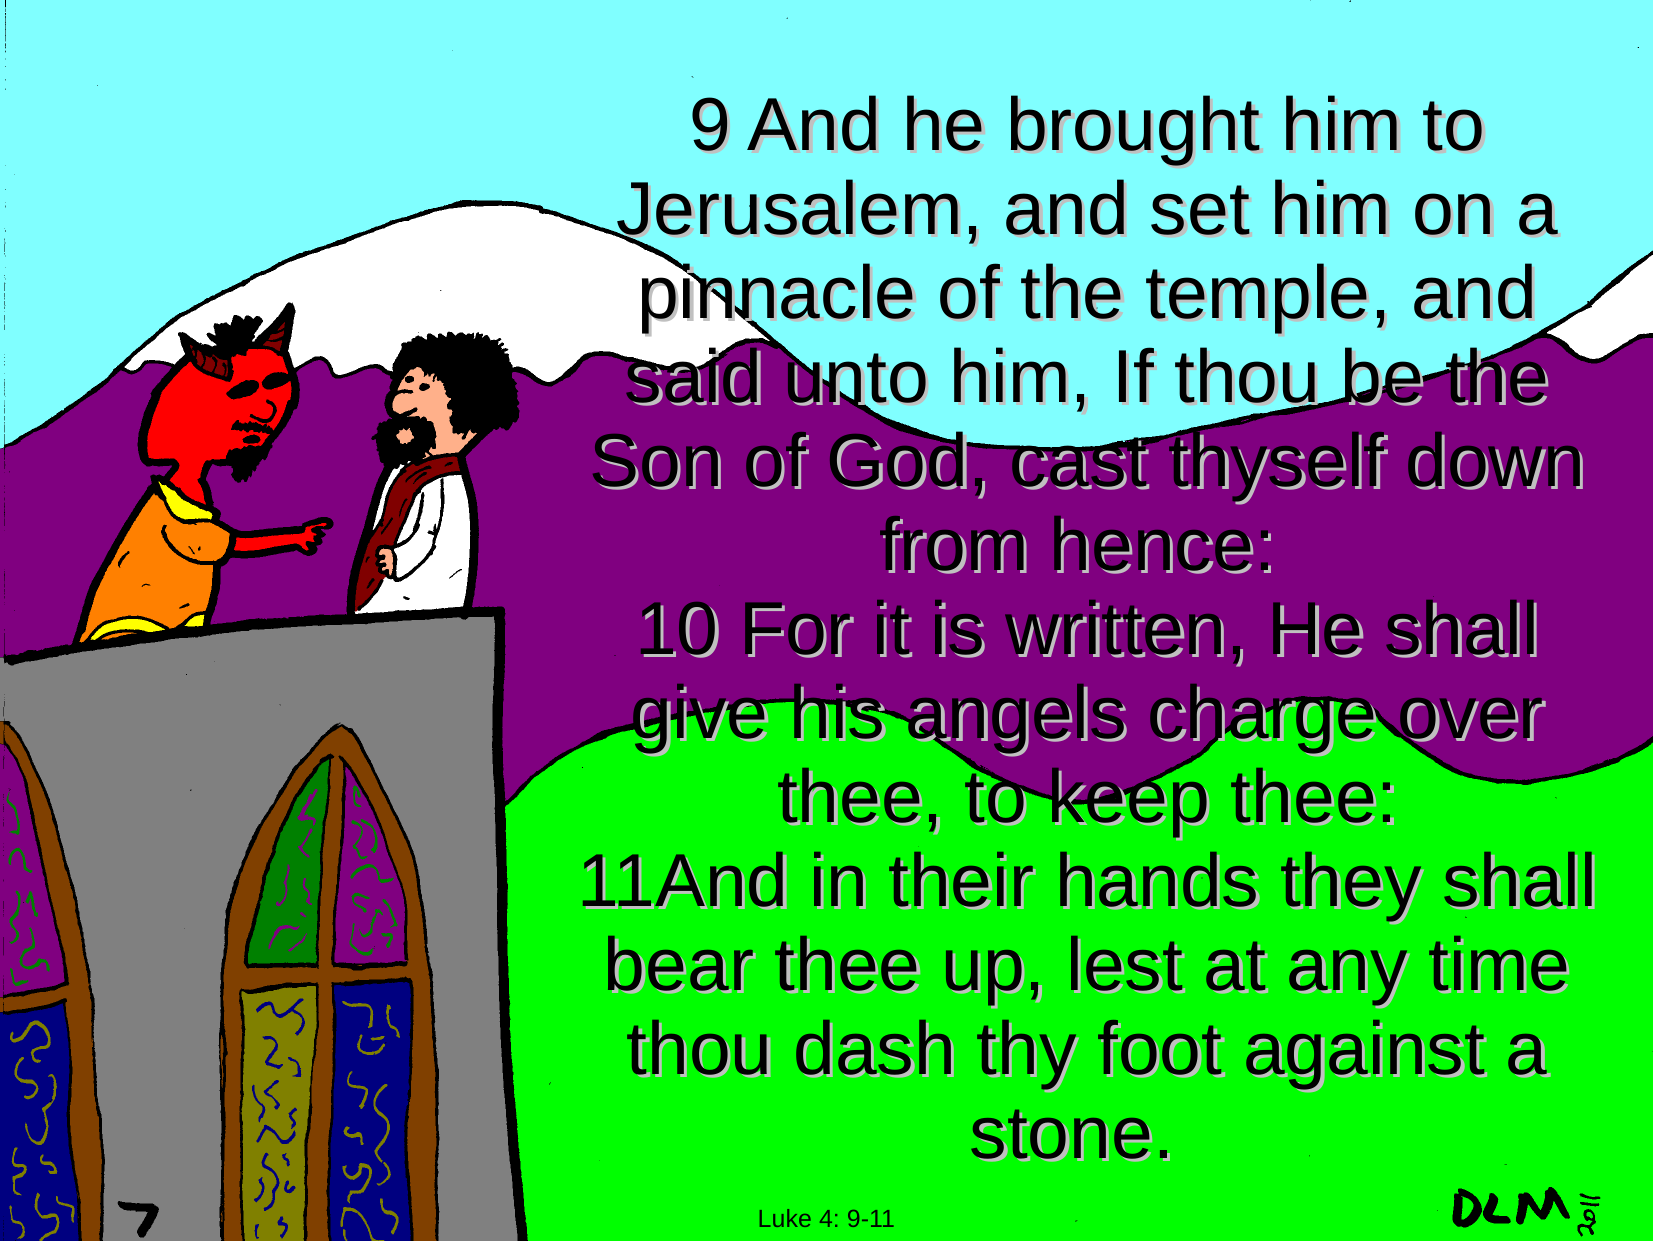

9 And he brought him to Jerusalem, and set him on a pinnacle of the temple, and said unto him, If thou be the Son of God, cast thyself down from hence:
10 For it is written, He shall give his angels charge over thee, to keep thee:
11And in their hands they shall bear thee up, lest at any time thou dash thy foot against a stone.
Luke 4: 9-11